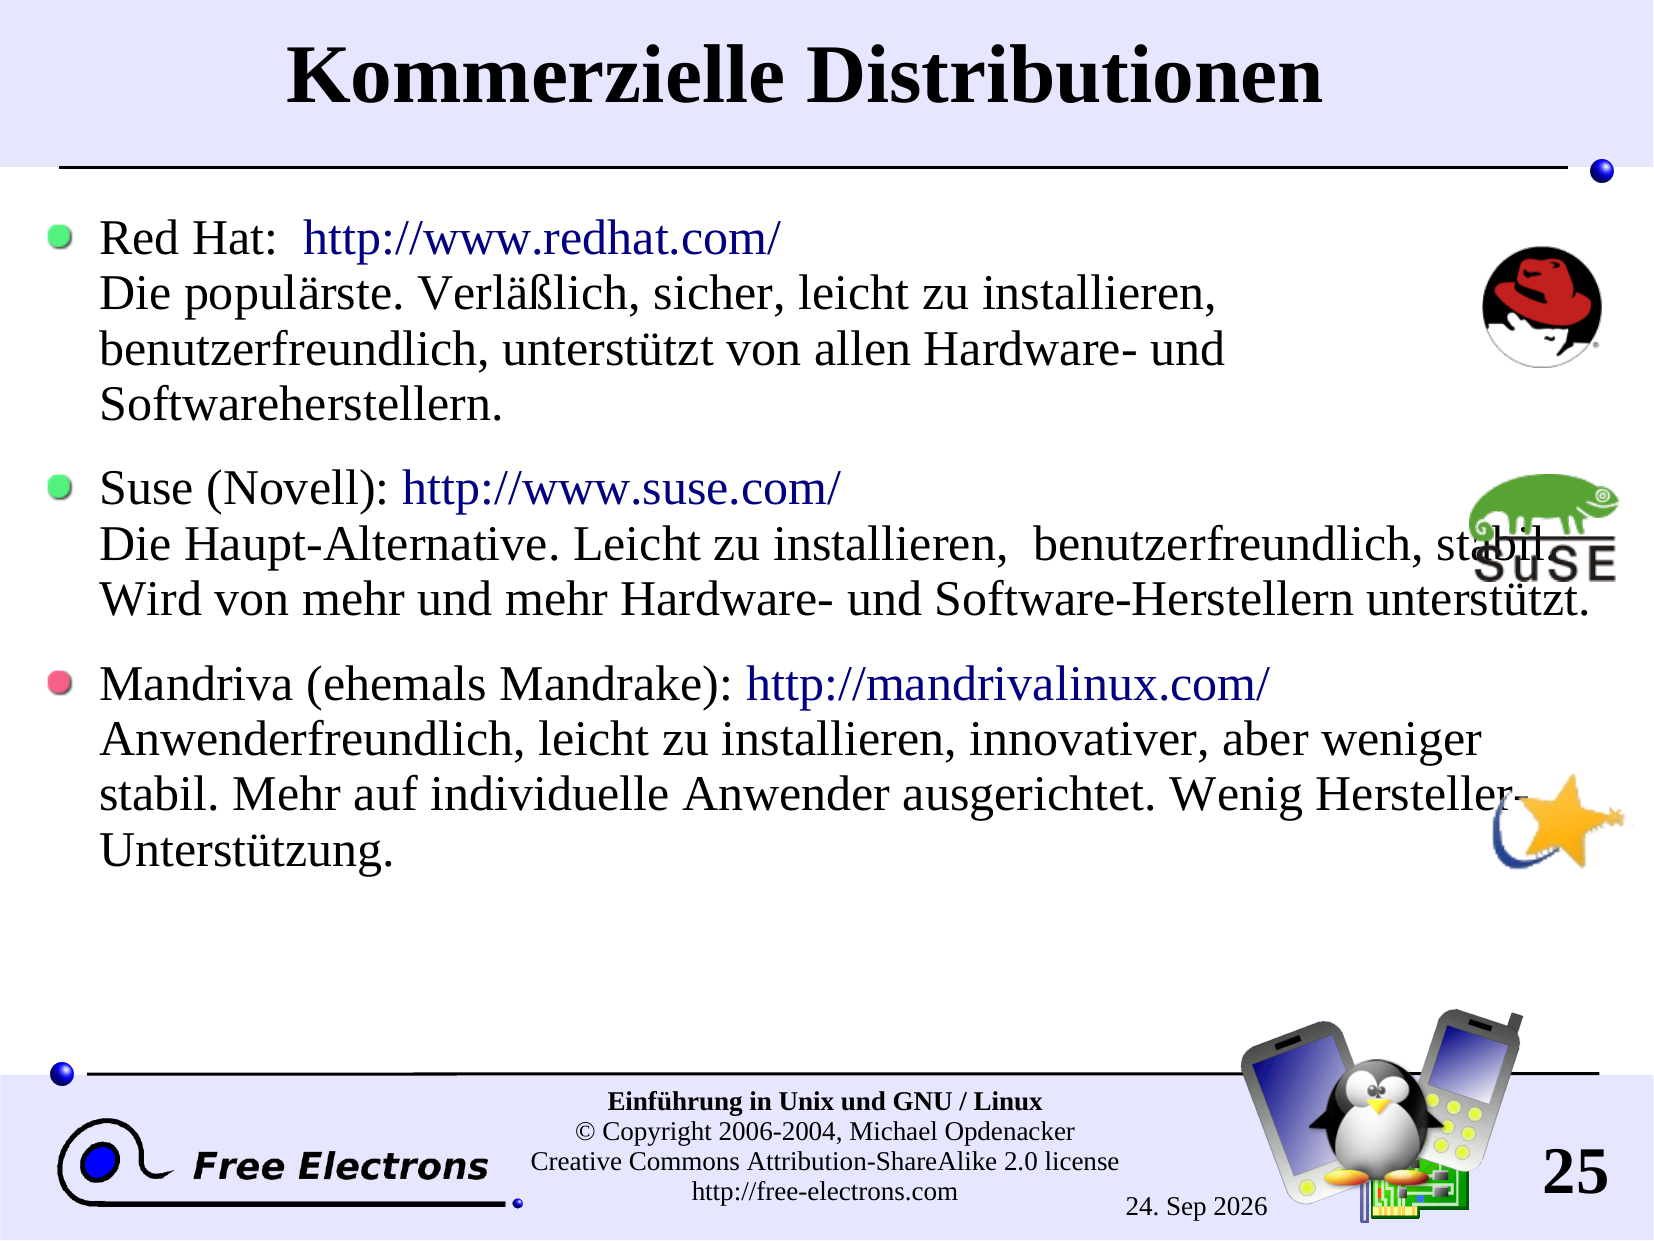

# Kommerzielle Distributionen
Red Hat: http://www.redhat.com/
Die populärste. Verläßlich, sicher, leicht zu installieren, benutzerfreundlich, unterstützt von allen Hardware- und Softwareherstellern.
Suse (Novell): http://www.suse.com/
Die Haupt-Alternative. Leicht zu installieren, benutzerfreundlich, stabil. Wird von mehr und mehr Hardware- und Software-Herstellern unterstützt.
Mandriva (ehemals Mandrake): http://mandrivalinux.com/
Anwenderfreundlich, leicht zu installieren, innovativer, aber weniger stabil. Mehr auf individuelle Anwender ausgerichtet. Wenig Hersteller-Unterstützung.